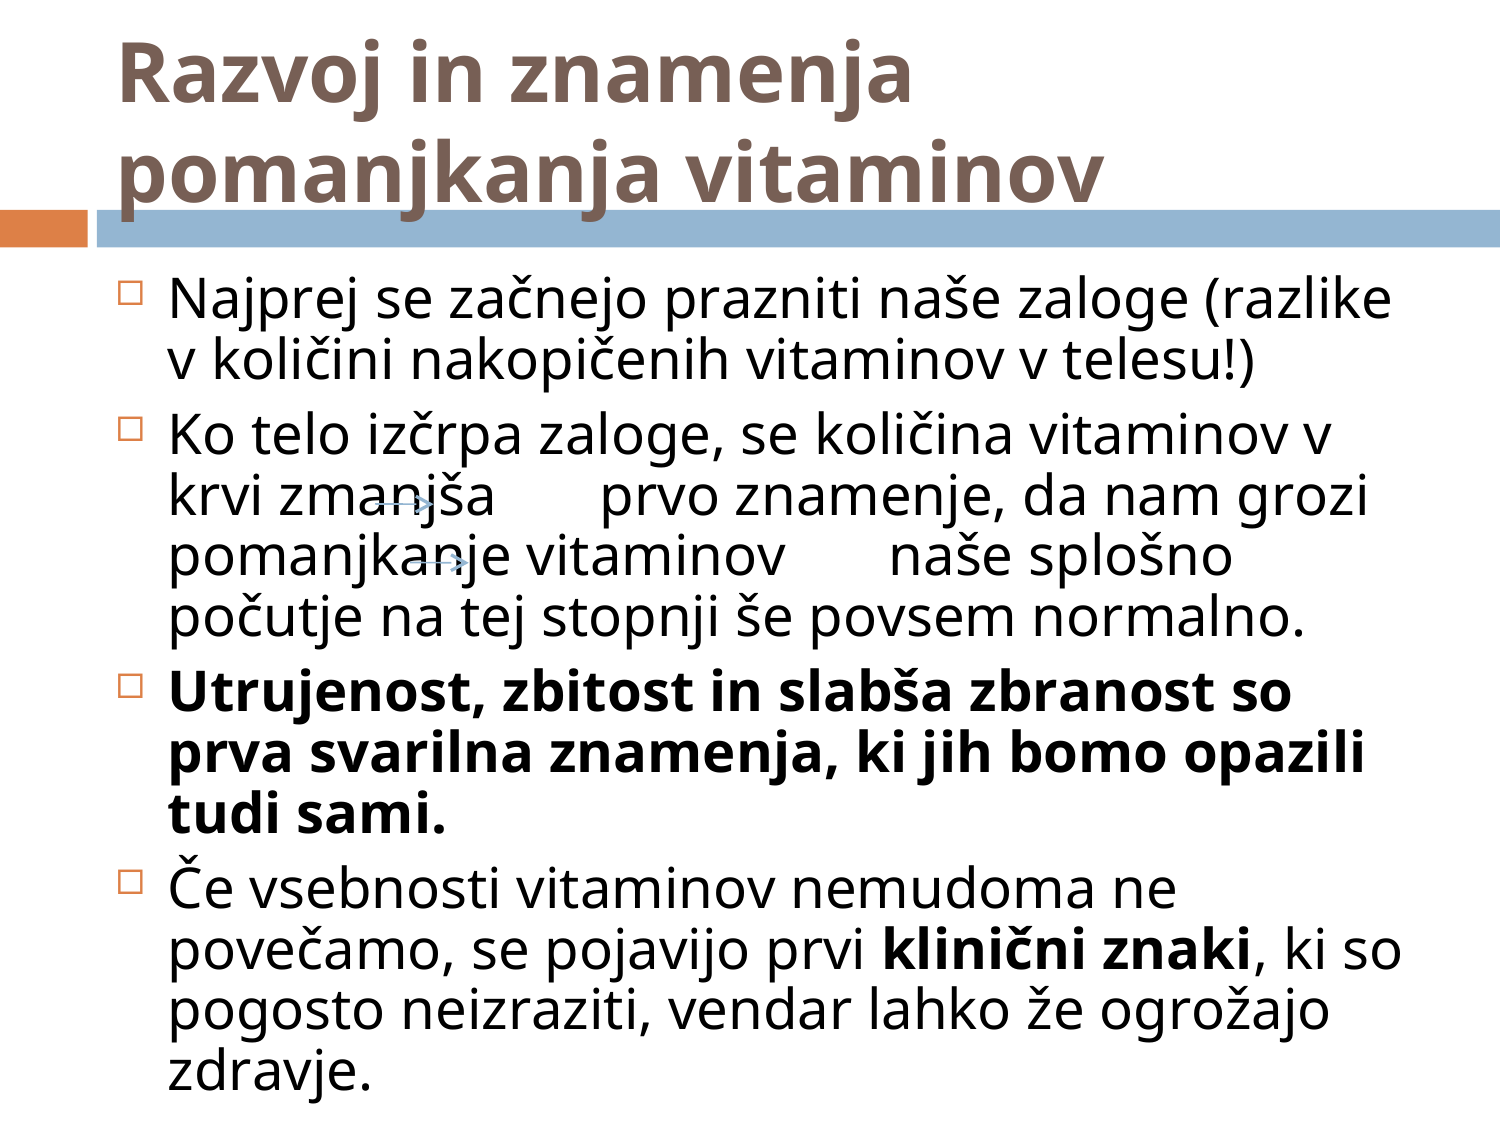

# Razvoj in znamenja pomanjkanja vitaminov
Najprej se začnejo prazniti naše zaloge (razlike v količini nakopičenih vitaminov v telesu!)
Ko telo izčrpa zaloge, se količina vitaminov v krvi zmanjša prvo znamenje, da nam grozi pomanjkanje vitaminov naše splošno počutje na tej stopnji še povsem normalno.
Utrujenost, zbitost in slabša zbranost so prva svarilna znamenja, ki jih bomo opazili tudi sami.
Če vsebnosti vitaminov nemudoma ne povečamo, se pojavijo prvi klinični znaki, ki so pogosto neizraziti, vendar lahko že ogrožajo zdravje.